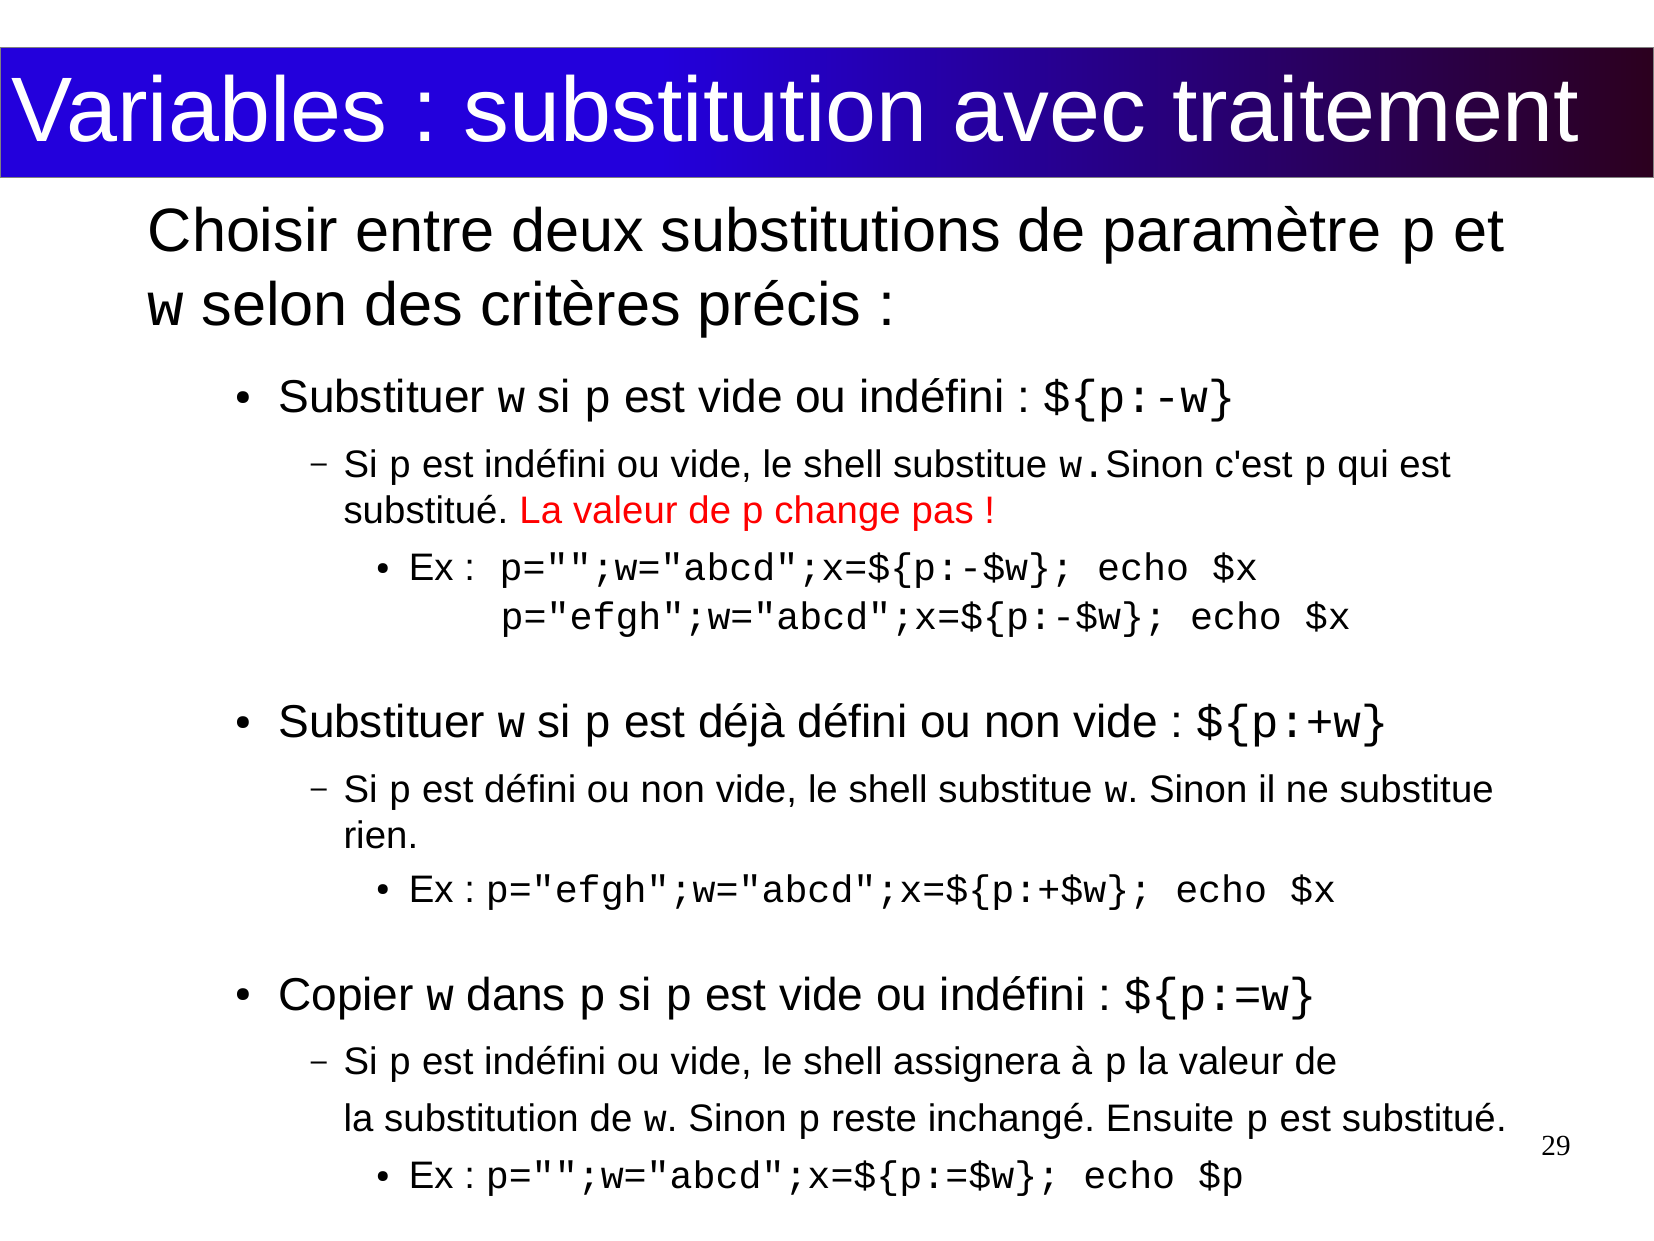

# Variables : substitution avec traitement
Choisir entre deux substitutions de paramètre p et w selon des critères précis :
Substituer w si p est vide ou indéfini : ${p:-w}
Si p est indéfini ou vide, le shell substitue w.Sinon c'est p qui est substitué. La valeur de p change pas !
Ex :	 p="";w="abcd";x=${p:-$w}; echo $x
 p="efgh";w="abcd";x=${p:-$w}; echo $x
Substituer w si p est déjà défini ou non vide : ${p:+w}
Si p est défini ou non vide, le shell substitue w. Sinon il ne substitue rien.
Ex : p="efgh";w="abcd";x=${p:+$w}; echo $x
Copier w dans p si p est vide ou indéfini : ${p:=w}
Si p est indéfini ou vide, le shell assignera à p la valeur de
la substitution de w. Sinon p reste inchangé. Ensuite p est substitué.
Ex : p="";w="abcd";x=${p:=$w}; echo $p
29